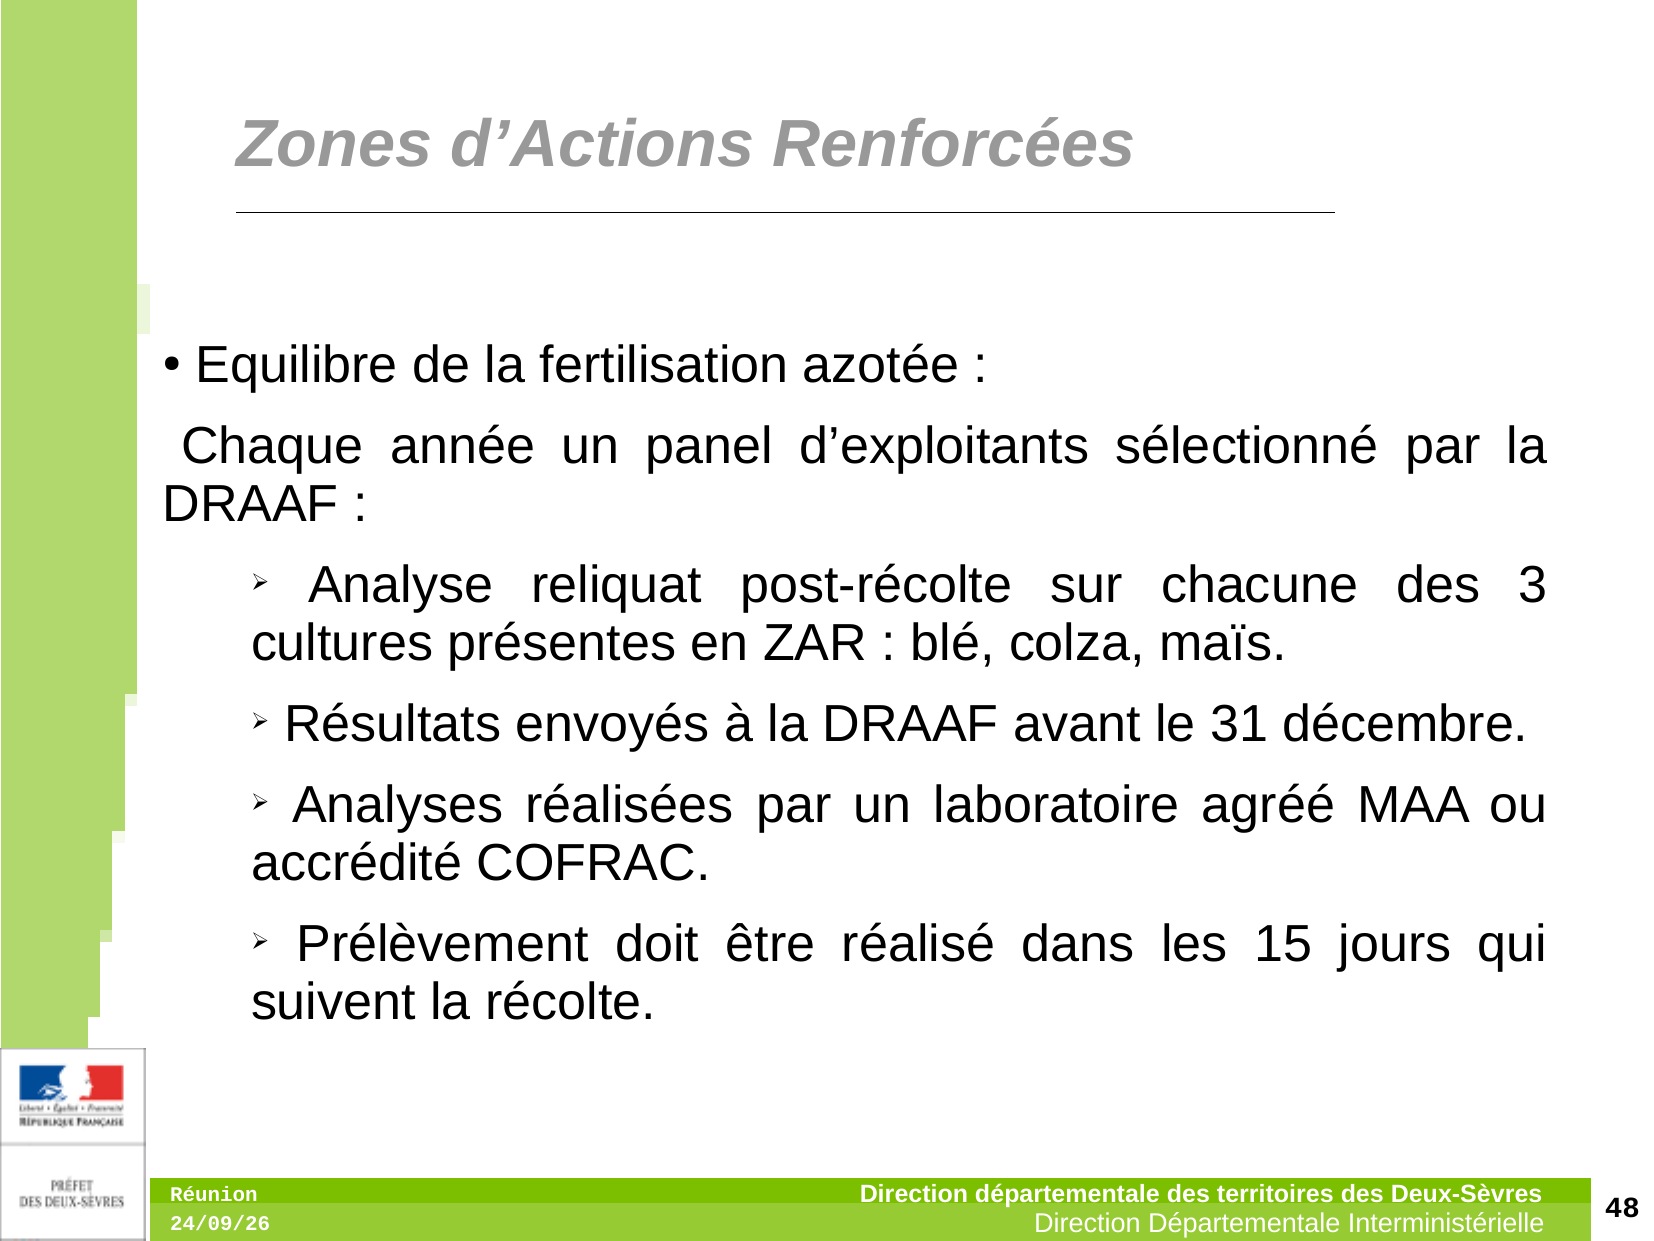

Zones d’Actions Renforcées
# Equilibre de la fertilisation azotée :
Chaque année un panel d’exploitants sélectionné par la DRAAF :
 Analyse reliquat post-récolte sur chacune des 3 cultures présentes en ZAR : blé, colza, maïs.
 Résultats envoyés à la DRAAF avant le 31 décembre.
 Analyses réalisées par un laboratoire agréé MAA ou accrédité COFRAC.
 Prélèvement doit être réalisé dans les 15 jours qui suivent la récolte.
Réunion